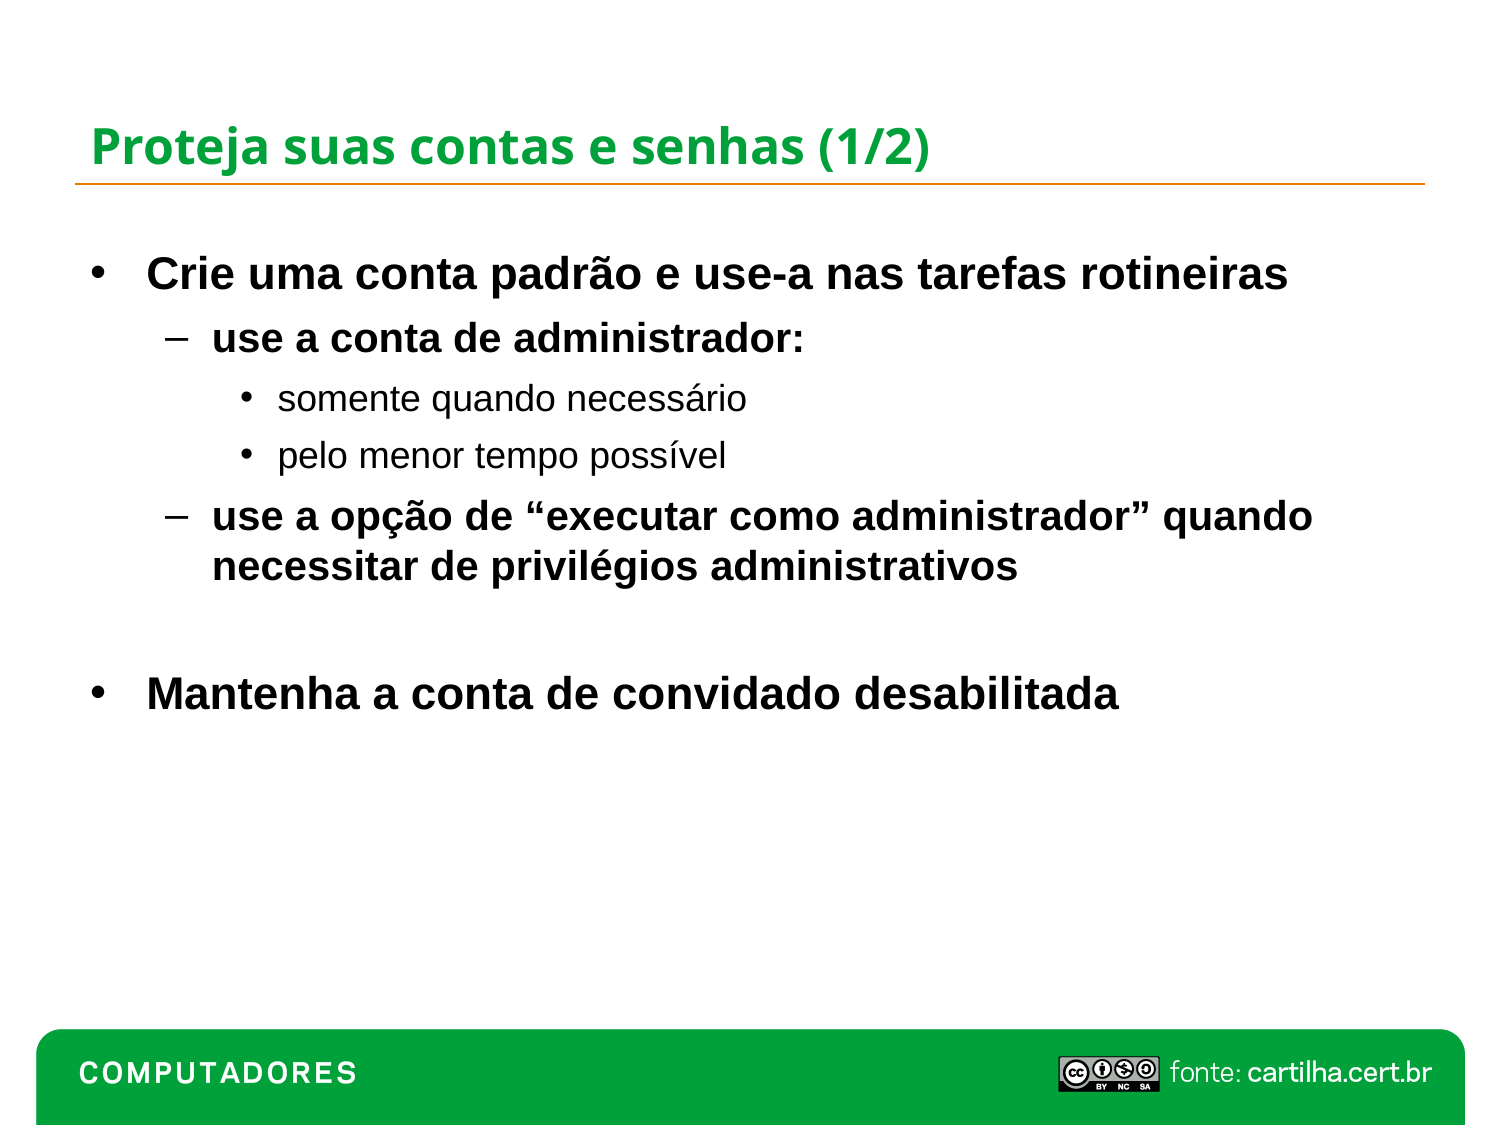

Proteja suas contas e senhas (1/2)
# Crie uma conta padrão e use-a nas tarefas rotineiras
use a conta de administrador:
somente quando necessário
pelo menor tempo possível
use a opção de “executar como administrador” quando necessitar de privilégios administrativos
Mantenha a conta de convidado desabilitada